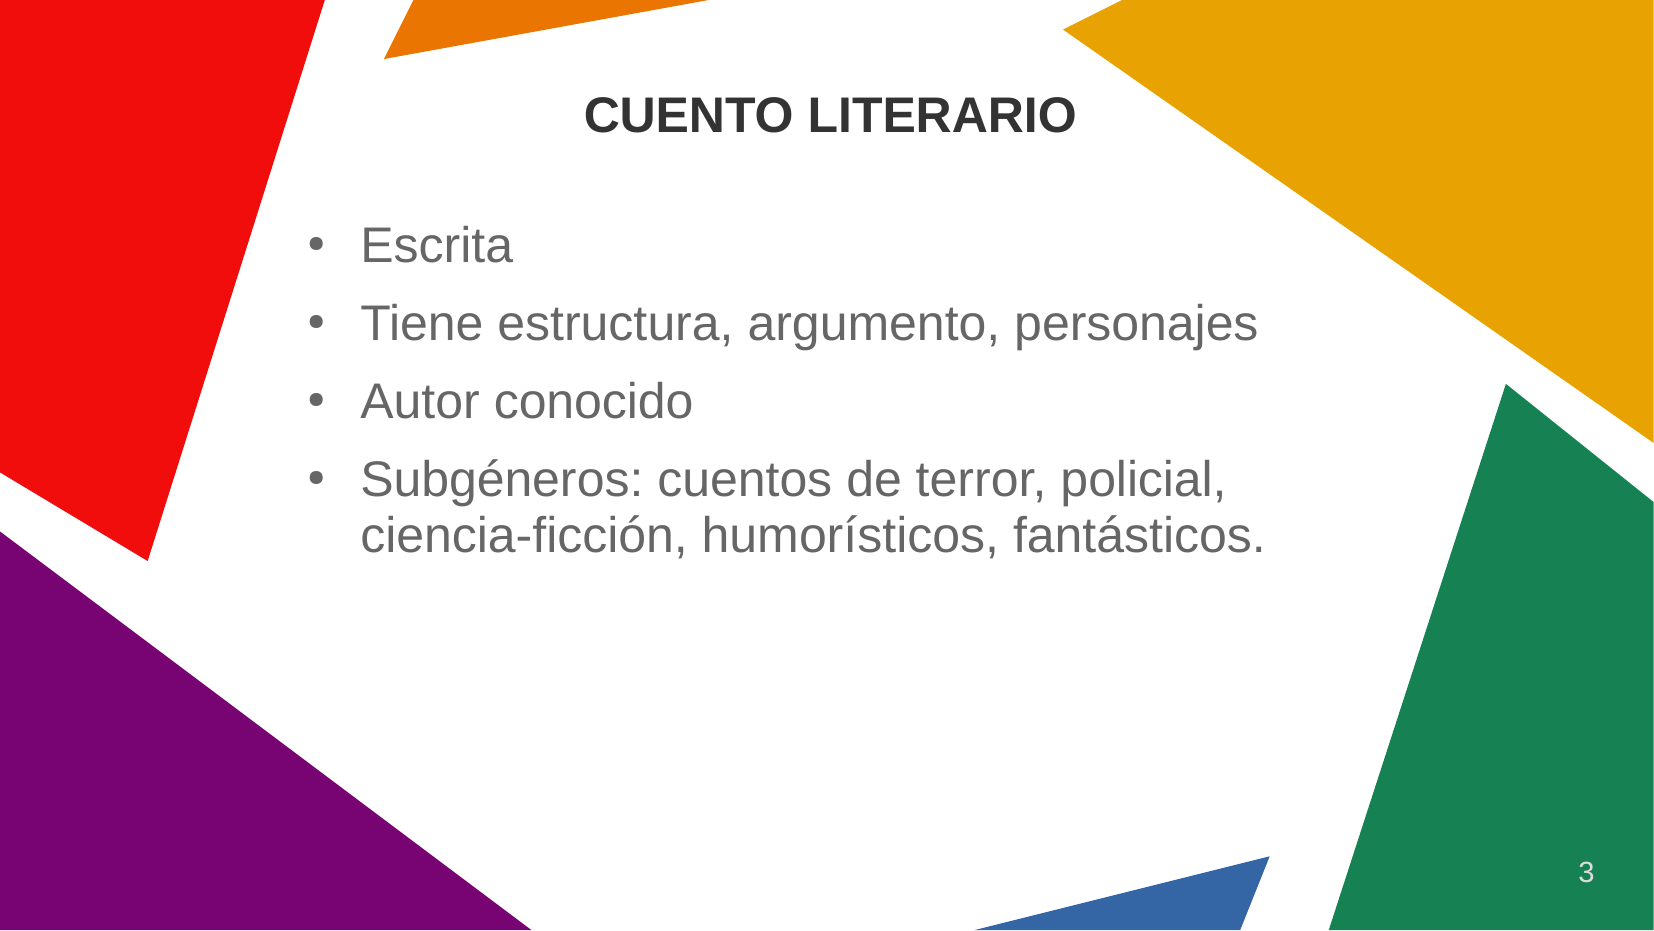

# CUENTO LITERARIO
Escrita
Tiene estructura, argumento, personajes
Autor conocido
Subgéneros: cuentos de terror, policial, ciencia-ficción, humorísticos, fantásticos.
3